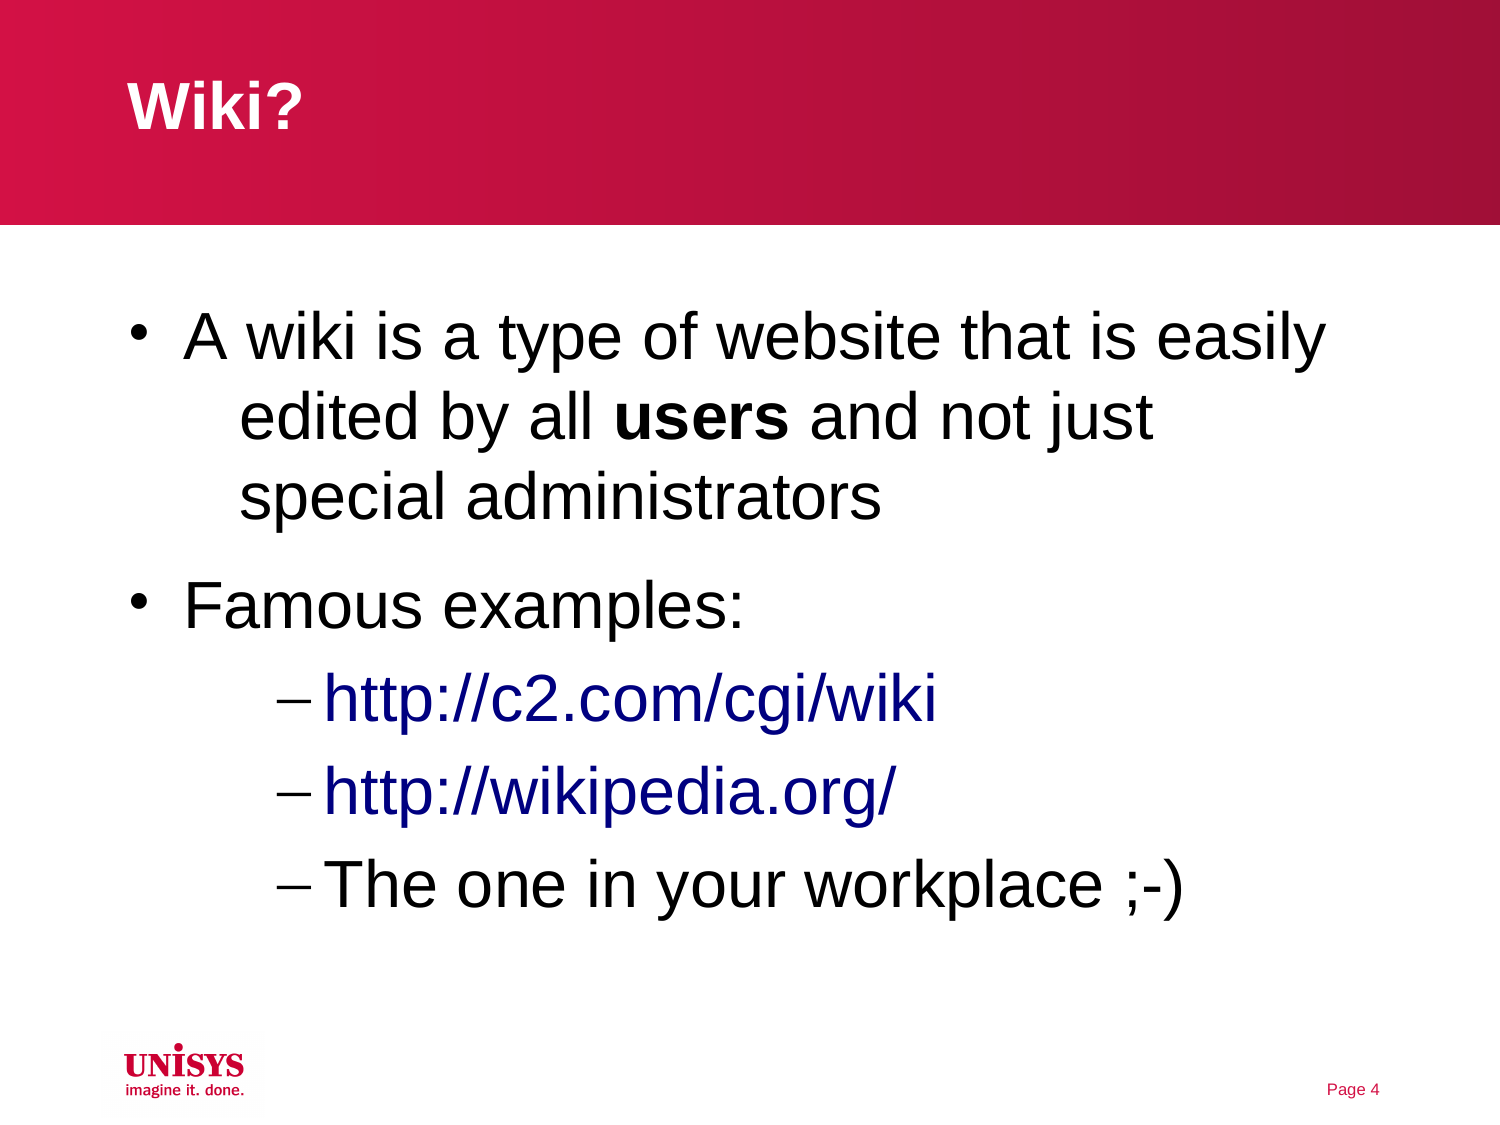

# Wiki?
A wiki is a type of website that is easily edited by all users and not just special administrators
Famous examples:
http://c2.com/cgi/wiki
http://wikipedia.org/
The one in your workplace ;-)
4